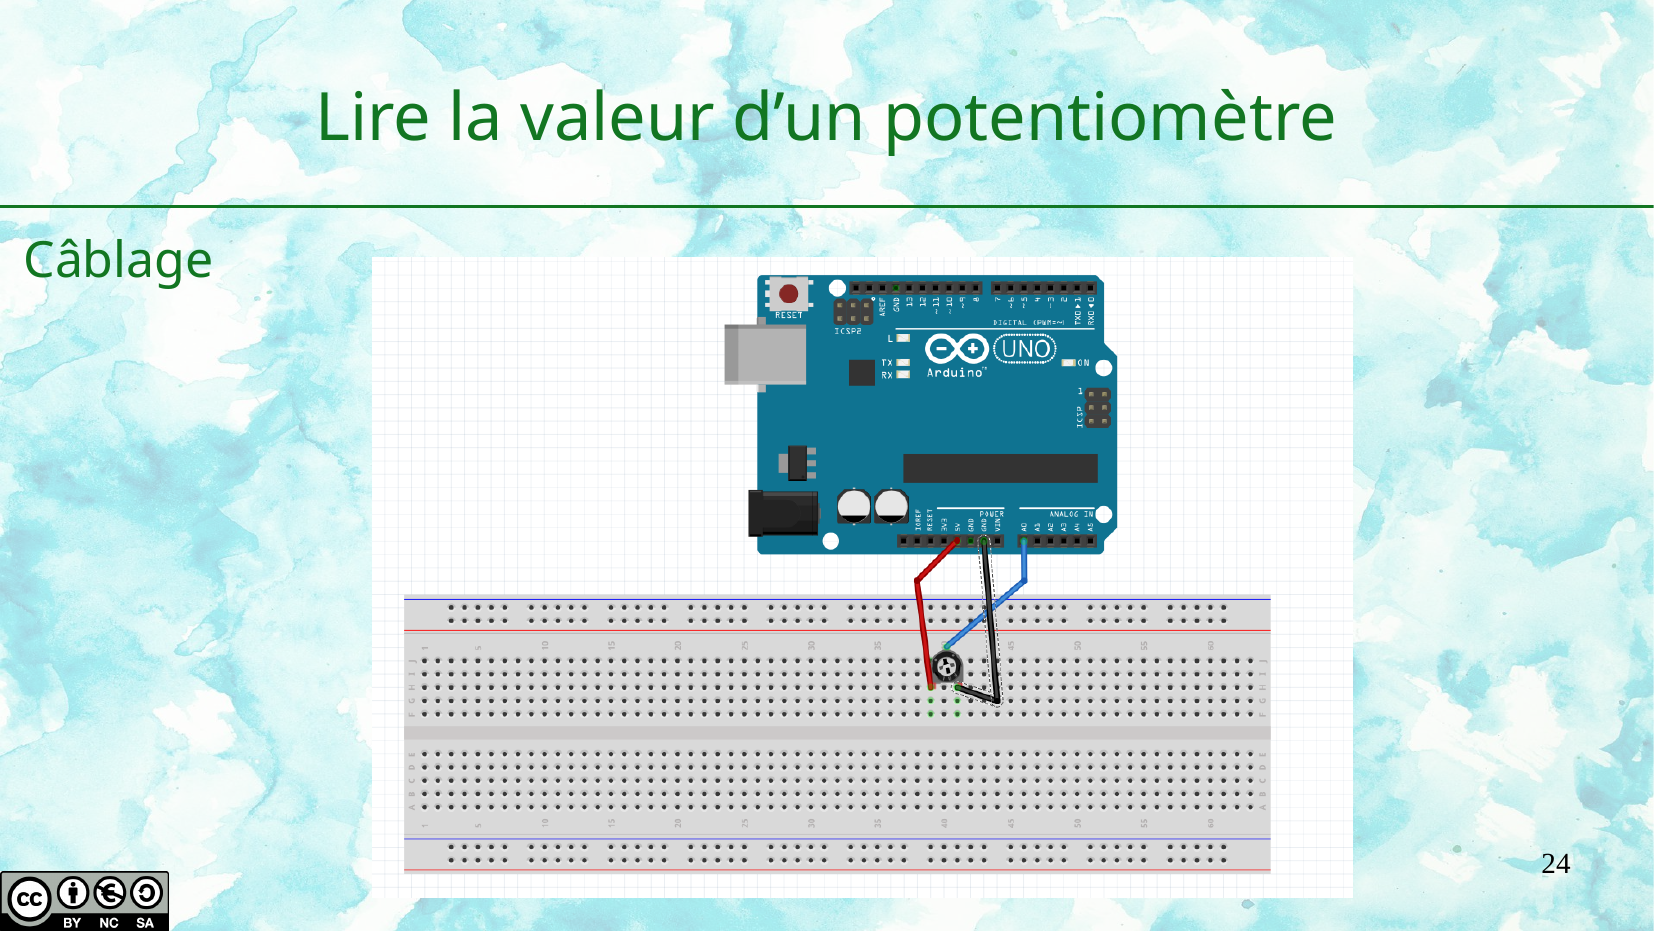

# Lire la valeur d’un potentiomètre
Câblage
24